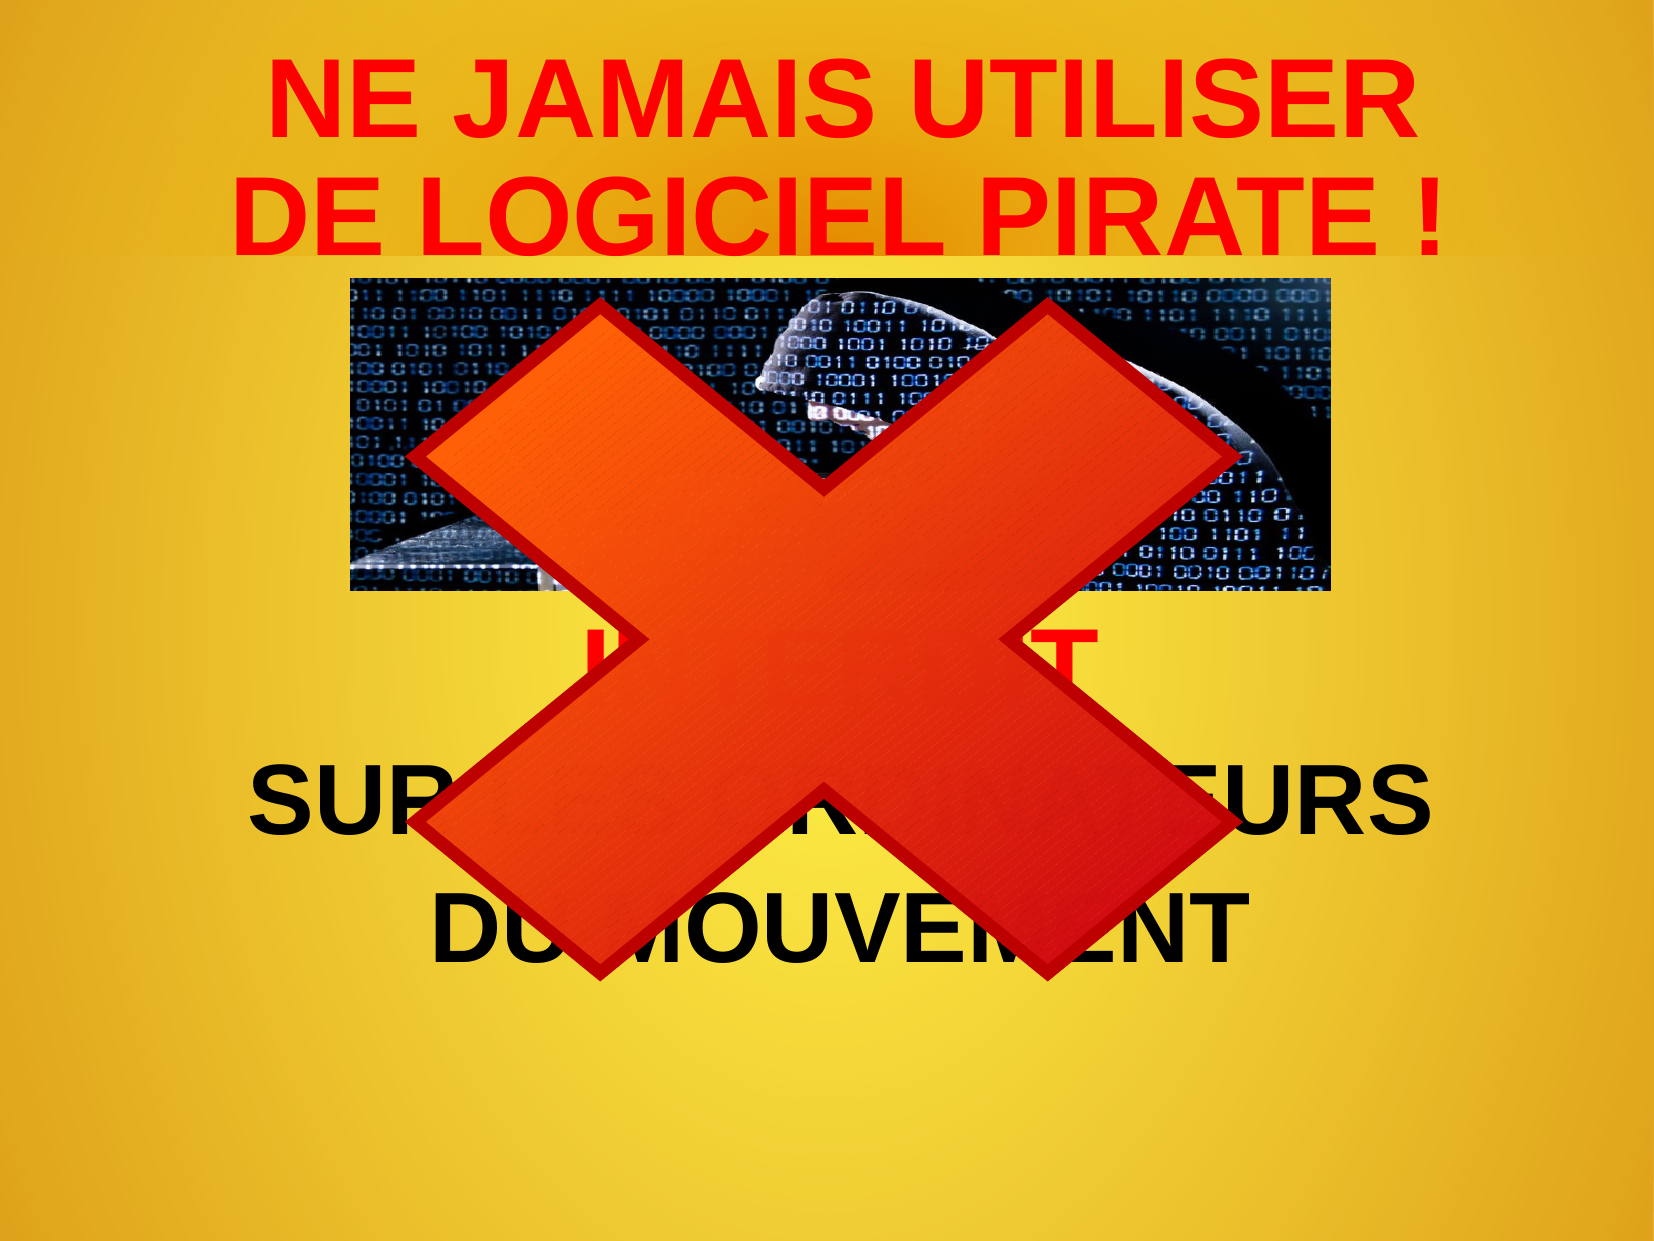

NE JAMAIS UTILISER
DE LOGICIEL PIRATE !
INTERDIT
 SUR LES ORDINATEURS
DU MOUVEMENT